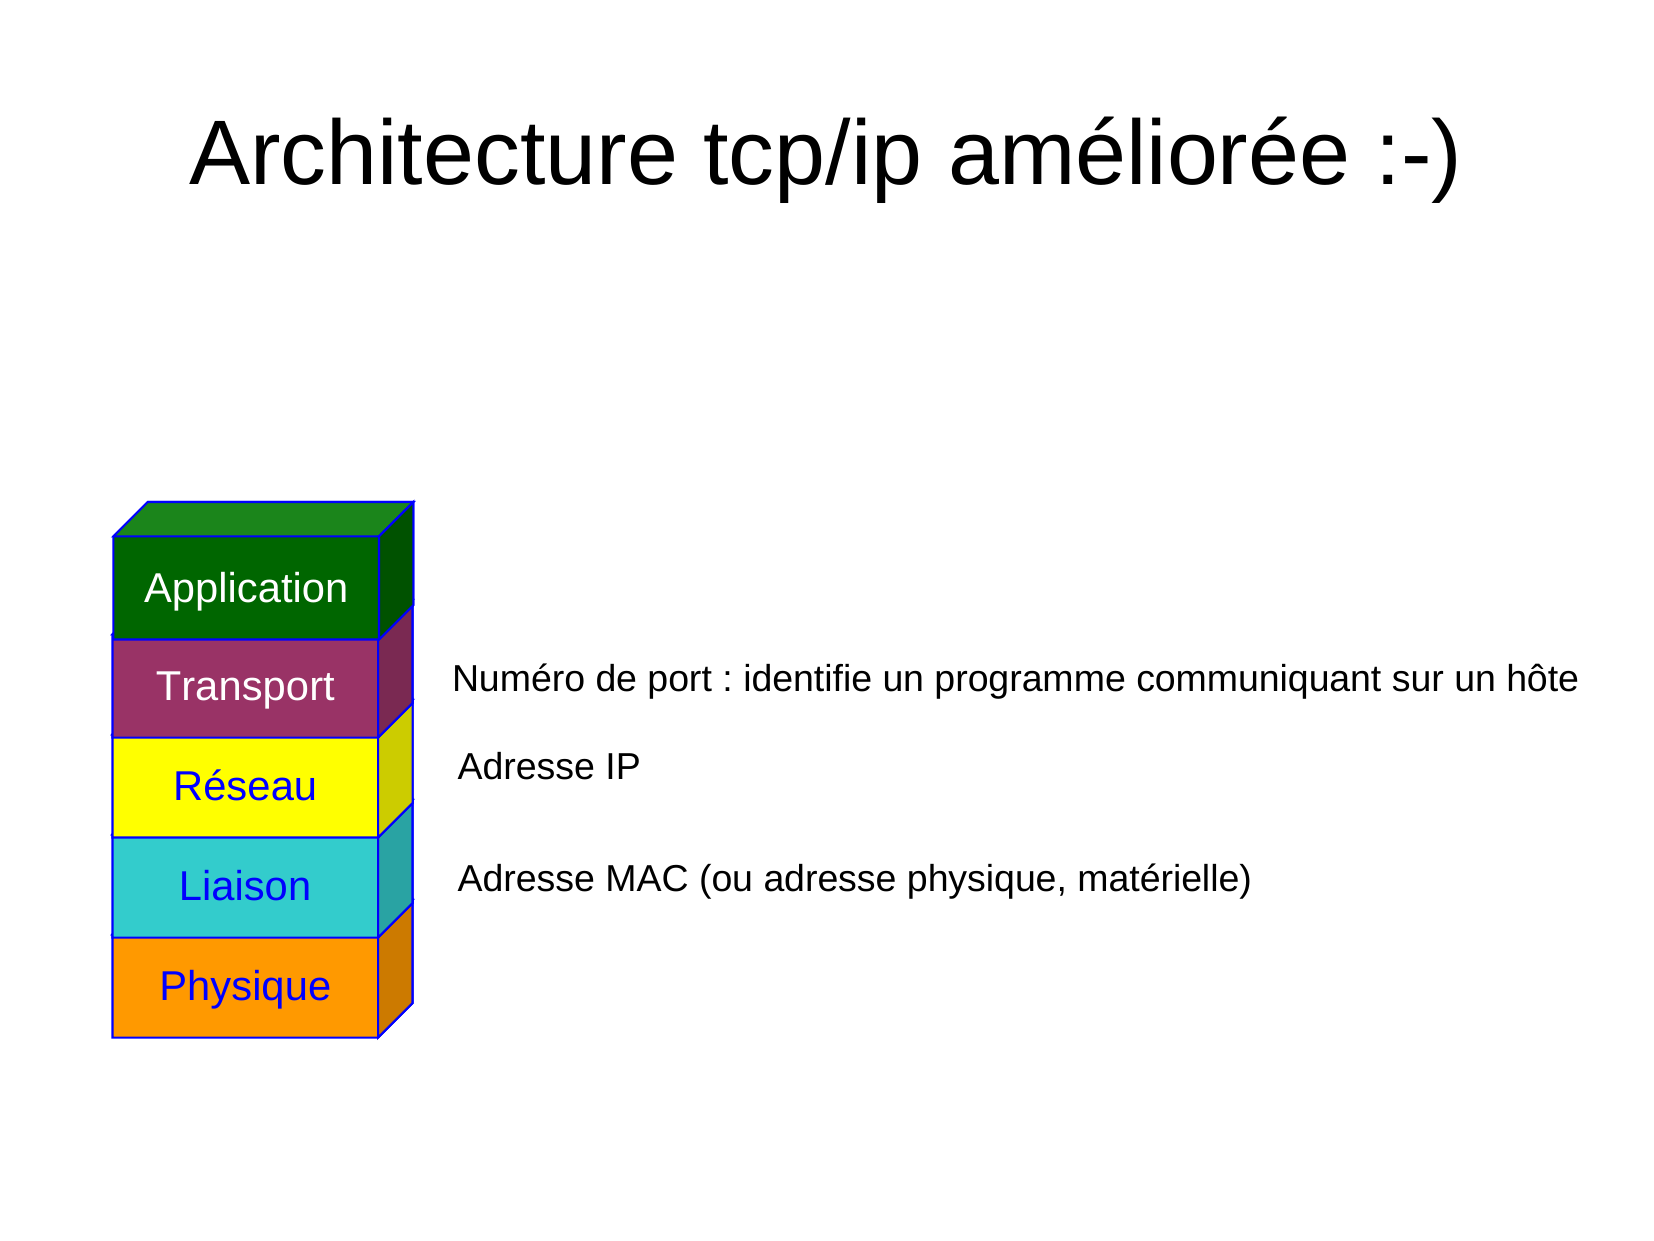

# Architecture tcp/ip améliorée :-)
Application
Transport
Numéro de port : identifie un programme communiquant sur un hôte
Réseau
Adresse IP
Liaison
Adresse MAC (ou adresse physique, matérielle)
Physique